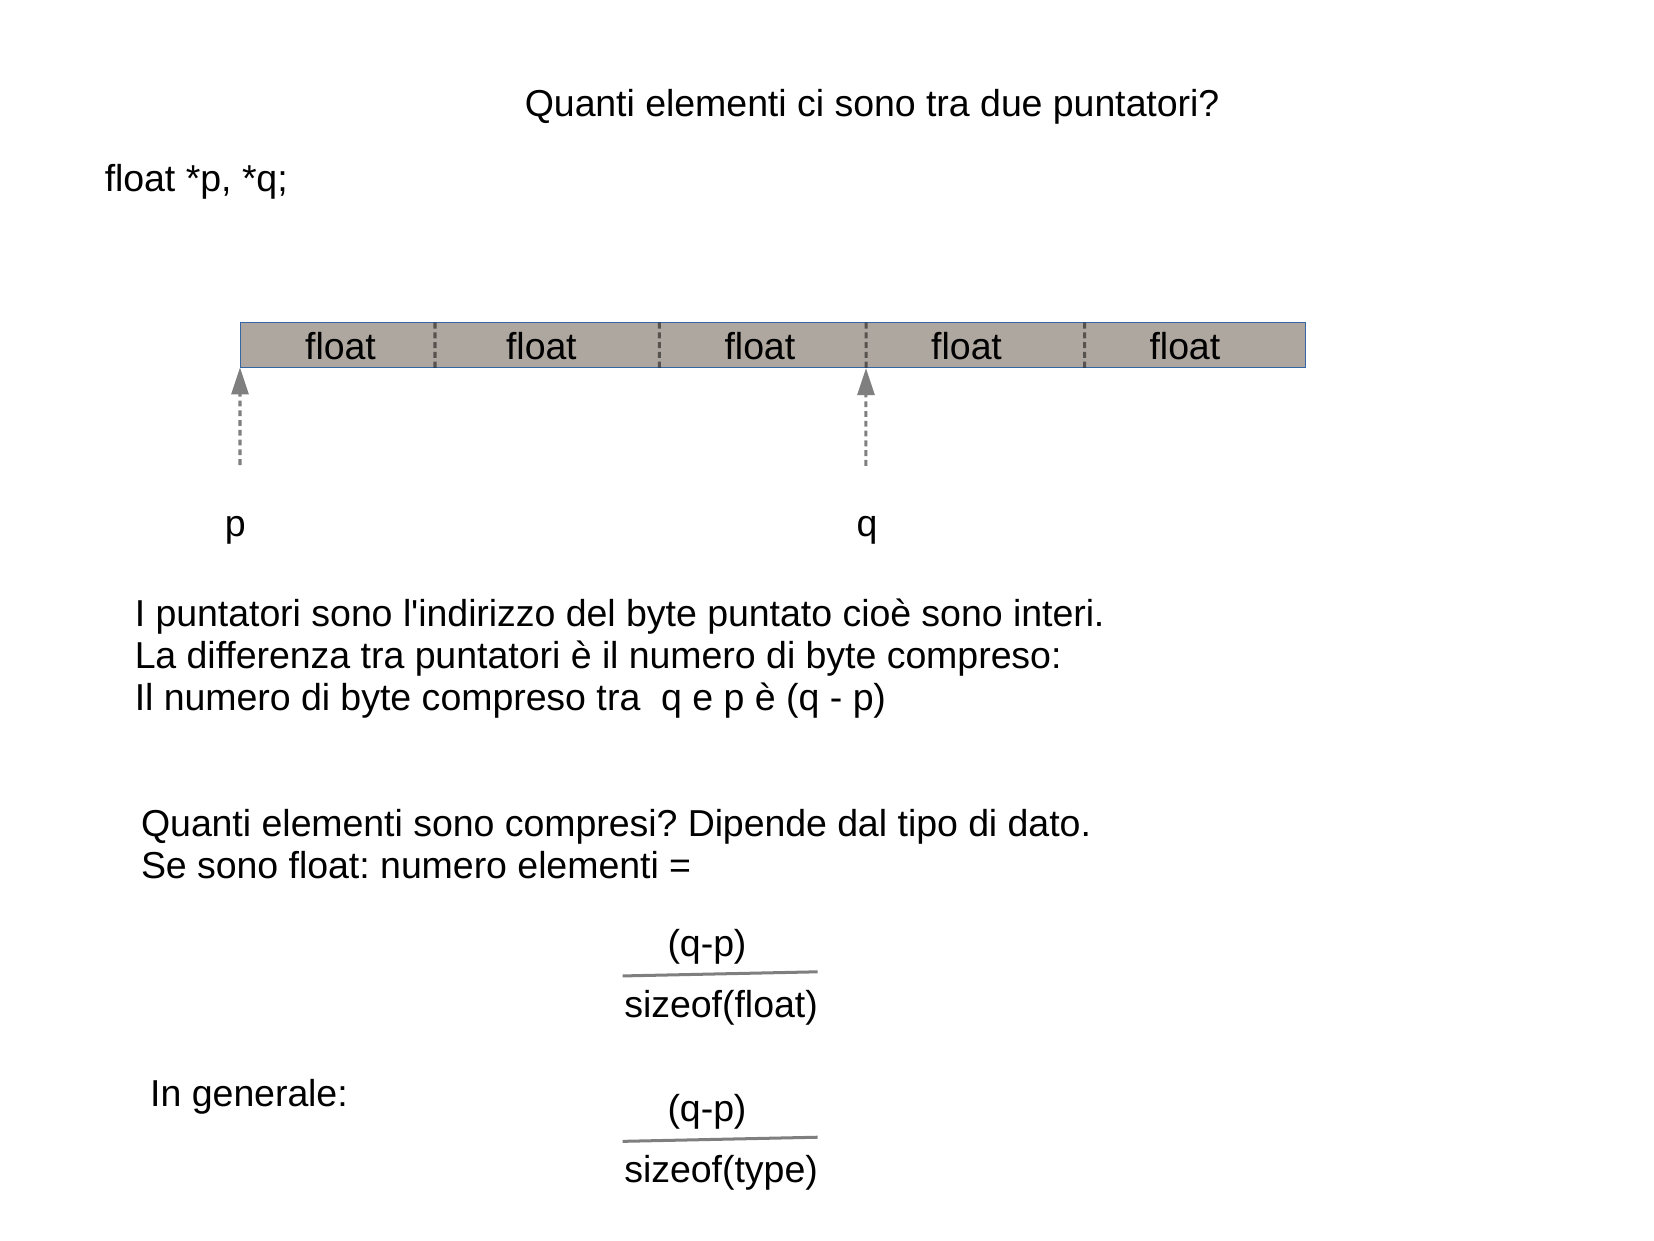

Quanti elementi ci sono tra due puntatori?
float *p, *q;
float
float
float
float
float
p
q
I puntatori sono l'indirizzo del byte puntato cioè sono interi.
La differenza tra puntatori è il numero di byte compreso:
Il numero di byte compreso tra q e p è (q - p)
Quanti elementi sono compresi? Dipende dal tipo di dato.
Se sono float: numero elementi =
(q-p)
sizeof(float)
In generale:
(q-p)
sizeof(type)